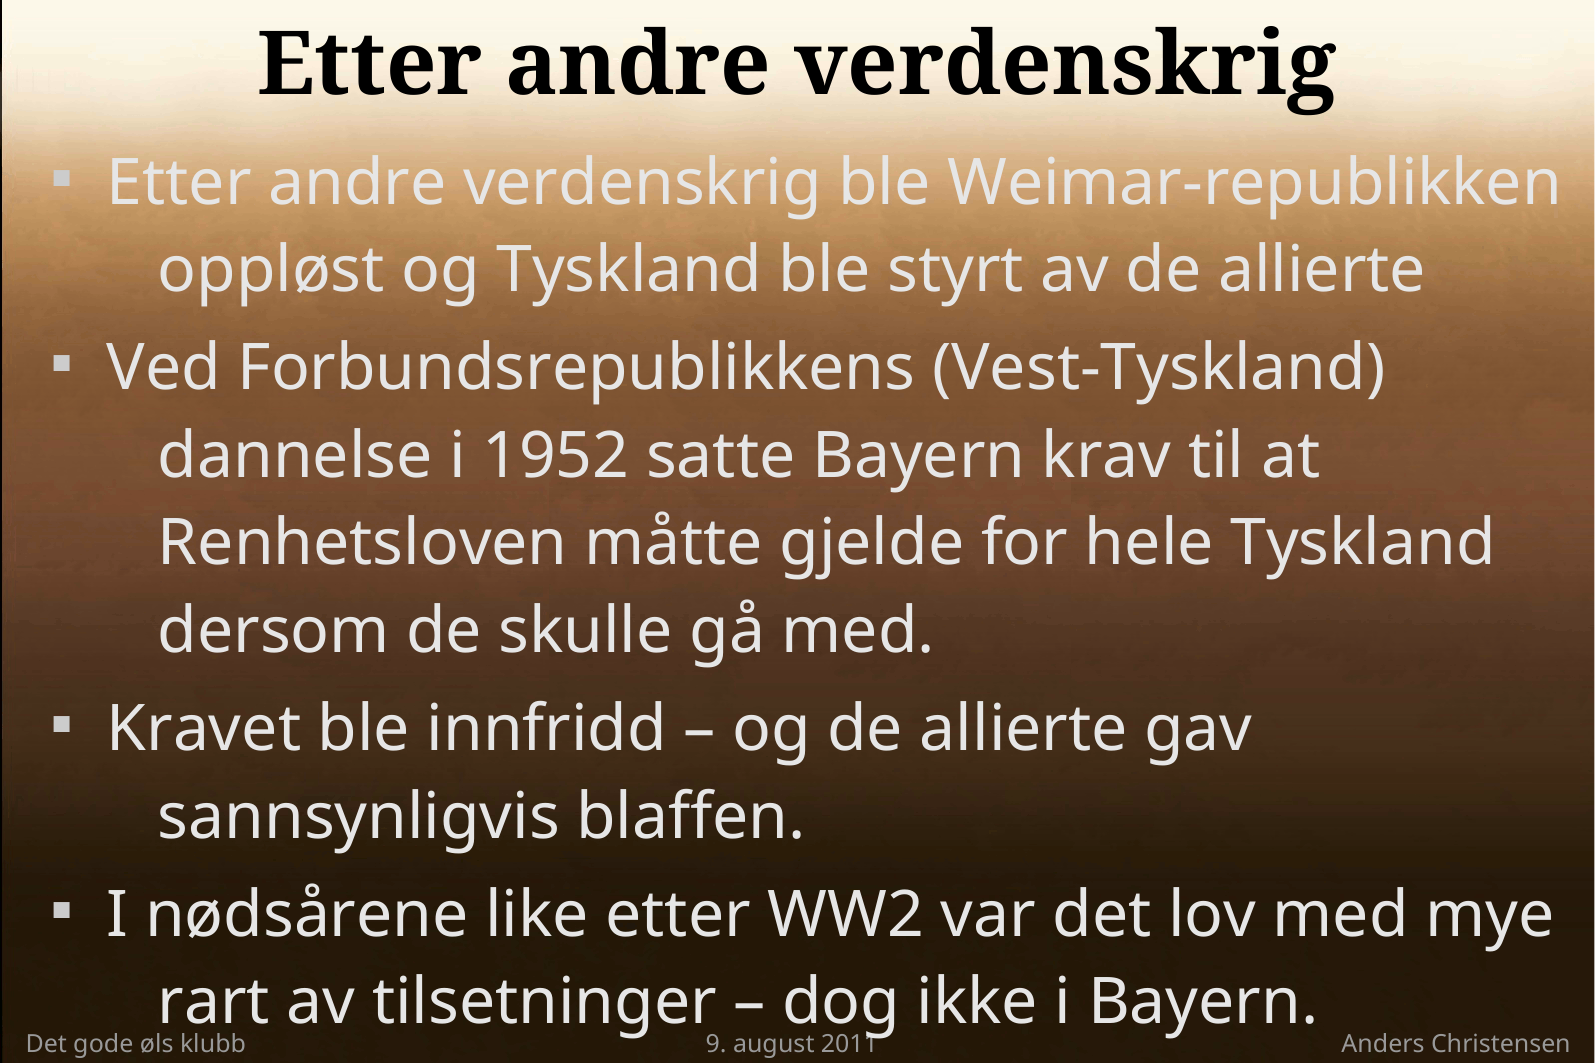

# Etter andre verdenskrig
Etter andre verdenskrig ble Weimar-republikken oppløst og Tyskland ble styrt av de allierte
Ved Forbundsrepublikkens (Vest-Tyskland) dannelse i 1952 satte Bayern krav til at Renhetsloven måtte gjelde for hele Tyskland dersom de skulle gå med.
Kravet ble innfridd – og de allierte gav sannsynligvis blaffen.
I nødsårene like etter WW2 var det lov med mye rart av tilsetninger – dog ikke i Bayern.